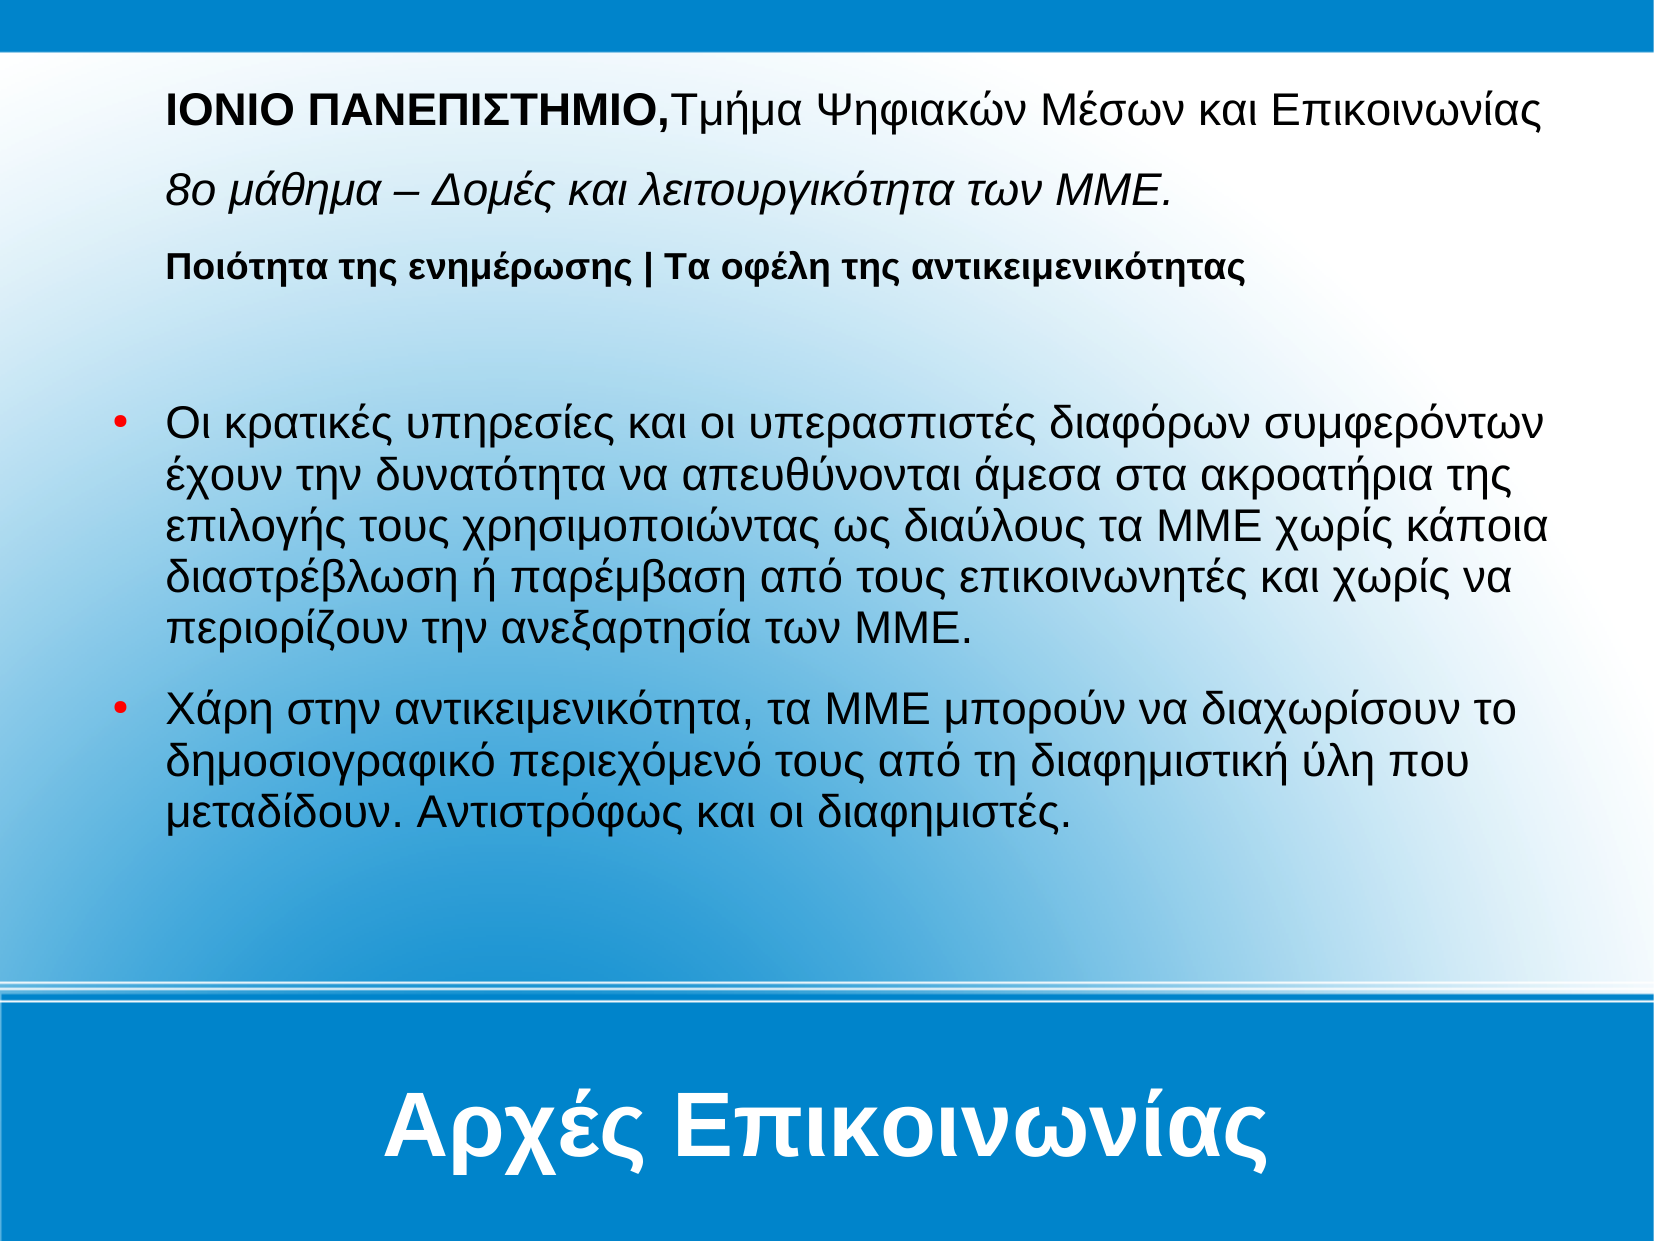

ΙΟΝΙΟ ΠΑΝΕΠΙΣΤΗΜΙΟ,Τμήμα Ψηφιακών Μέσων και Επικοινωνίας
8ο μάθημα – Δομές και λειτουργικότητα των ΜΜΕ.
Ποιότητα της ενημέρωσης | Τα οφέλη της αντικειμενικότητας
Οι κρατικές υπηρεσίες και οι υπερασπιστές διαφόρων συμφερόντων έχουν την δυνατότητα να απευθύνονται άμεσα στα ακροατήρια της επιλογής τους χρησιμοποιώντας ως διαύλους τα ΜΜΕ χωρίς κάποια διαστρέβλωση ή παρέμβαση από τους επικοινωνητές και χωρίς να περιορίζουν την ανεξαρτησία των ΜΜΕ.
Χάρη στην αντικειμενικότητα, τα ΜΜΕ μπορούν να διαχωρίσουν το δημοσιογραφικό περιεχόμενό τους από τη διαφημιστική ύλη που μεταδίδουν. Αντιστρόφως και οι διαφημιστές.
# Αρχές Επικοινωνίας